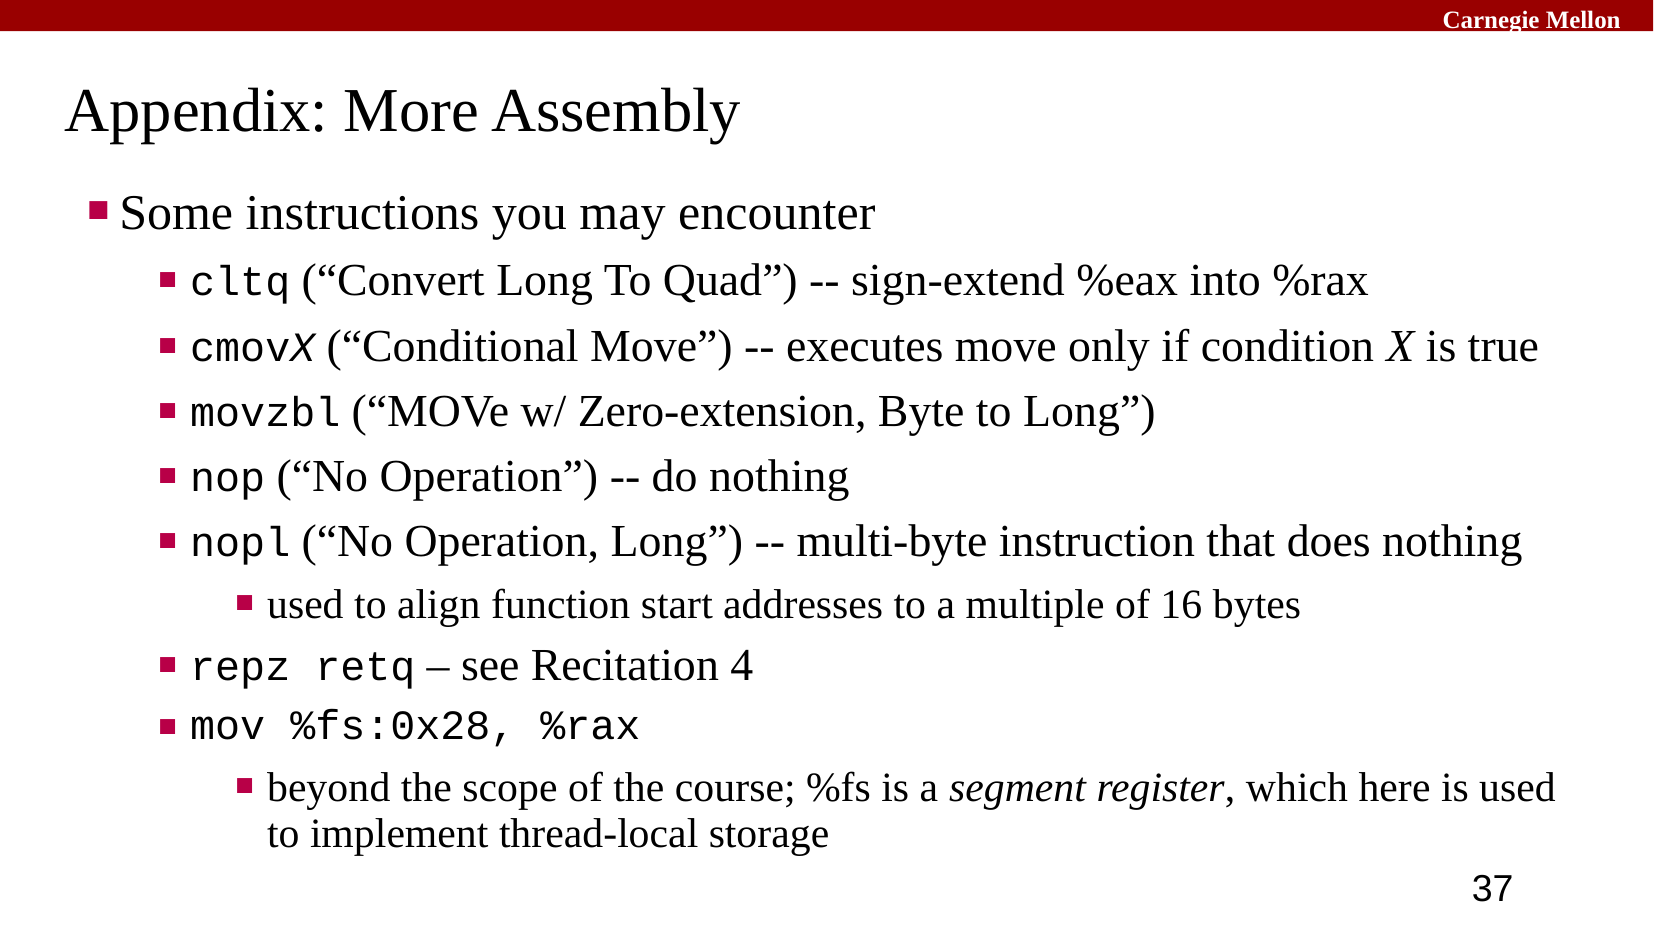

# Appendix: More Assembly
Some instructions you may encounter
cltq (“Convert Long To Quad”) -- sign-extend %eax into %rax
cmovX (“Conditional Move”) -- executes move only if condition X is true
movzbl (“MOVe w/ Zero-extension, Byte to Long”)
nop (“No Operation”) -- do nothing
nopl (“No Operation, Long”) -- multi-byte instruction that does nothing
used to align function start addresses to a multiple of 16 bytes
repz retq – see Recitation 4
mov %fs:0x28, %rax
beyond the scope of the course; %fs is a segment register, which here is used to implement thread-local storage